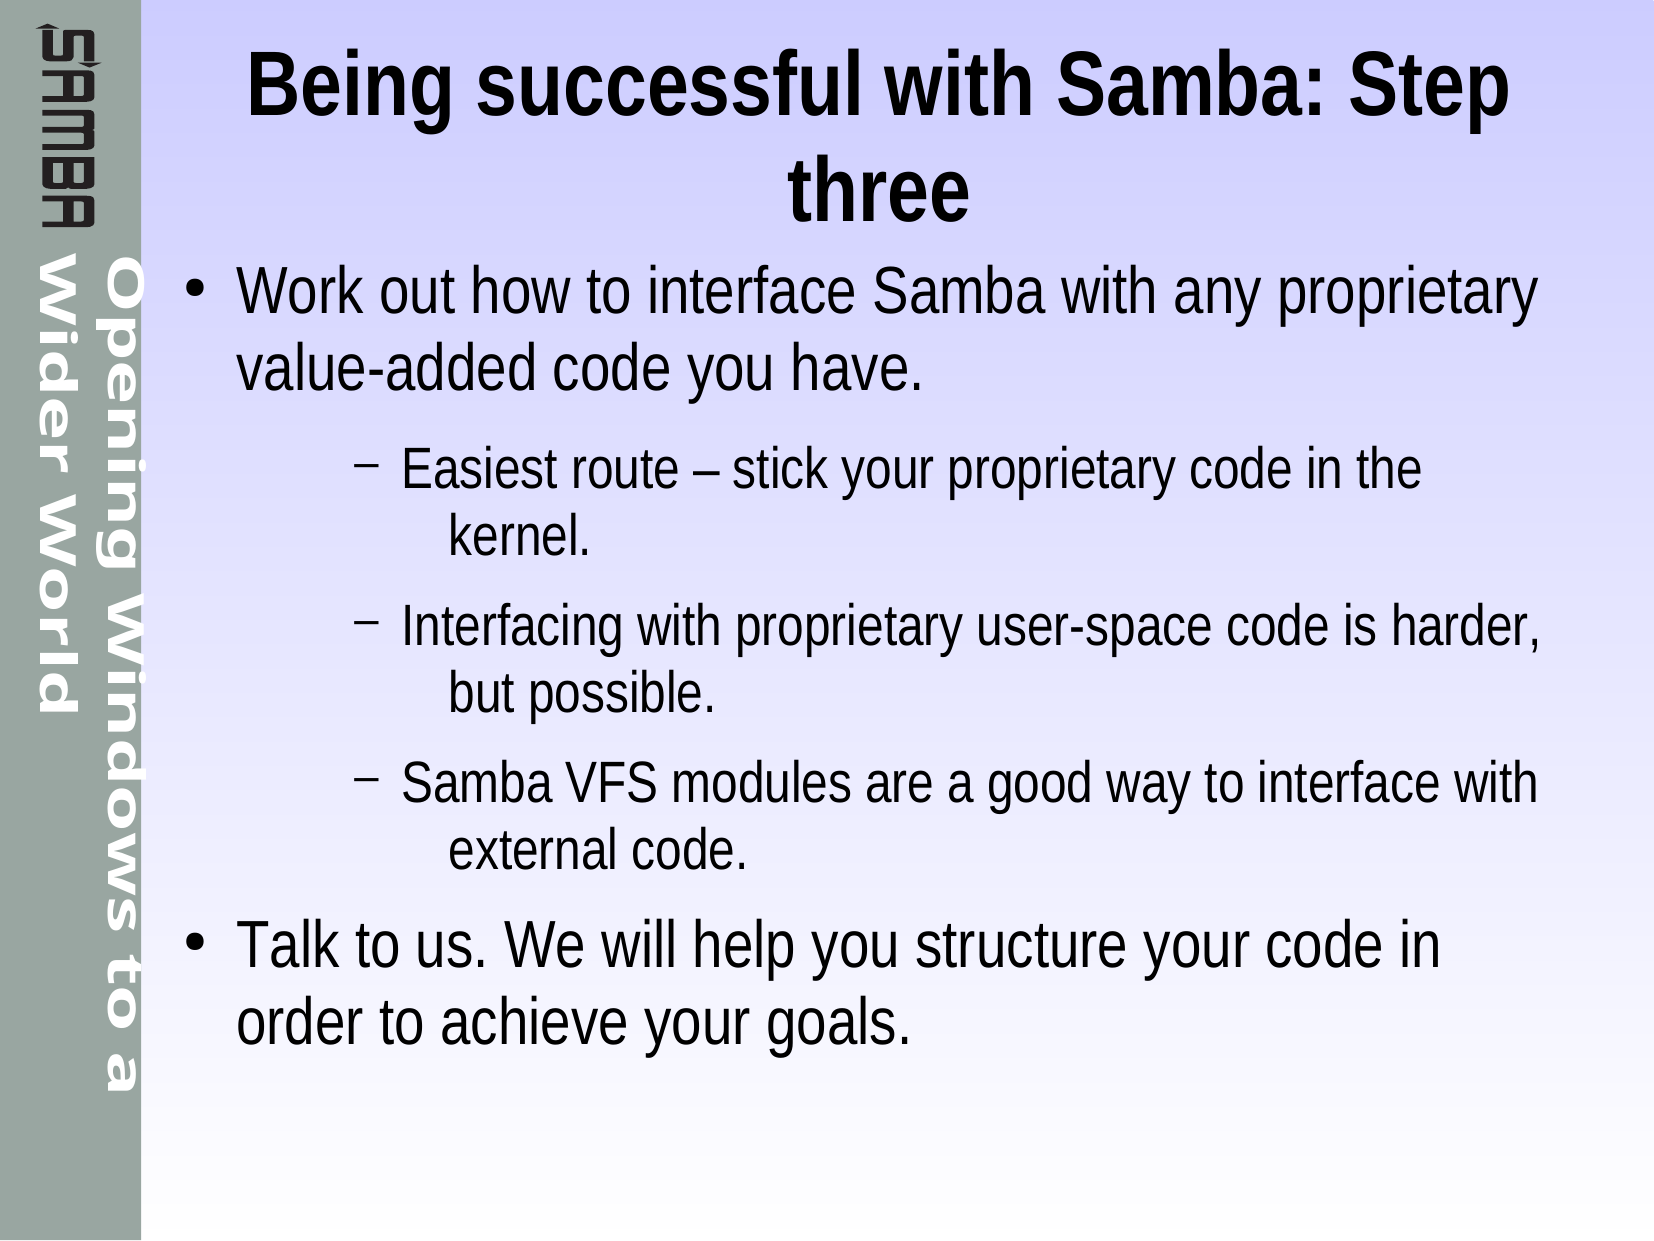

# Being successful with Samba: Step three
Work out how to interface Samba with any proprietary value-added code you have.
Easiest route – stick your proprietary code in the kernel.
Interfacing with proprietary user-space code is harder, but possible.
Samba VFS modules are a good way to interface with external code.
Talk to us. We will help you structure your code in order to achieve your goals.